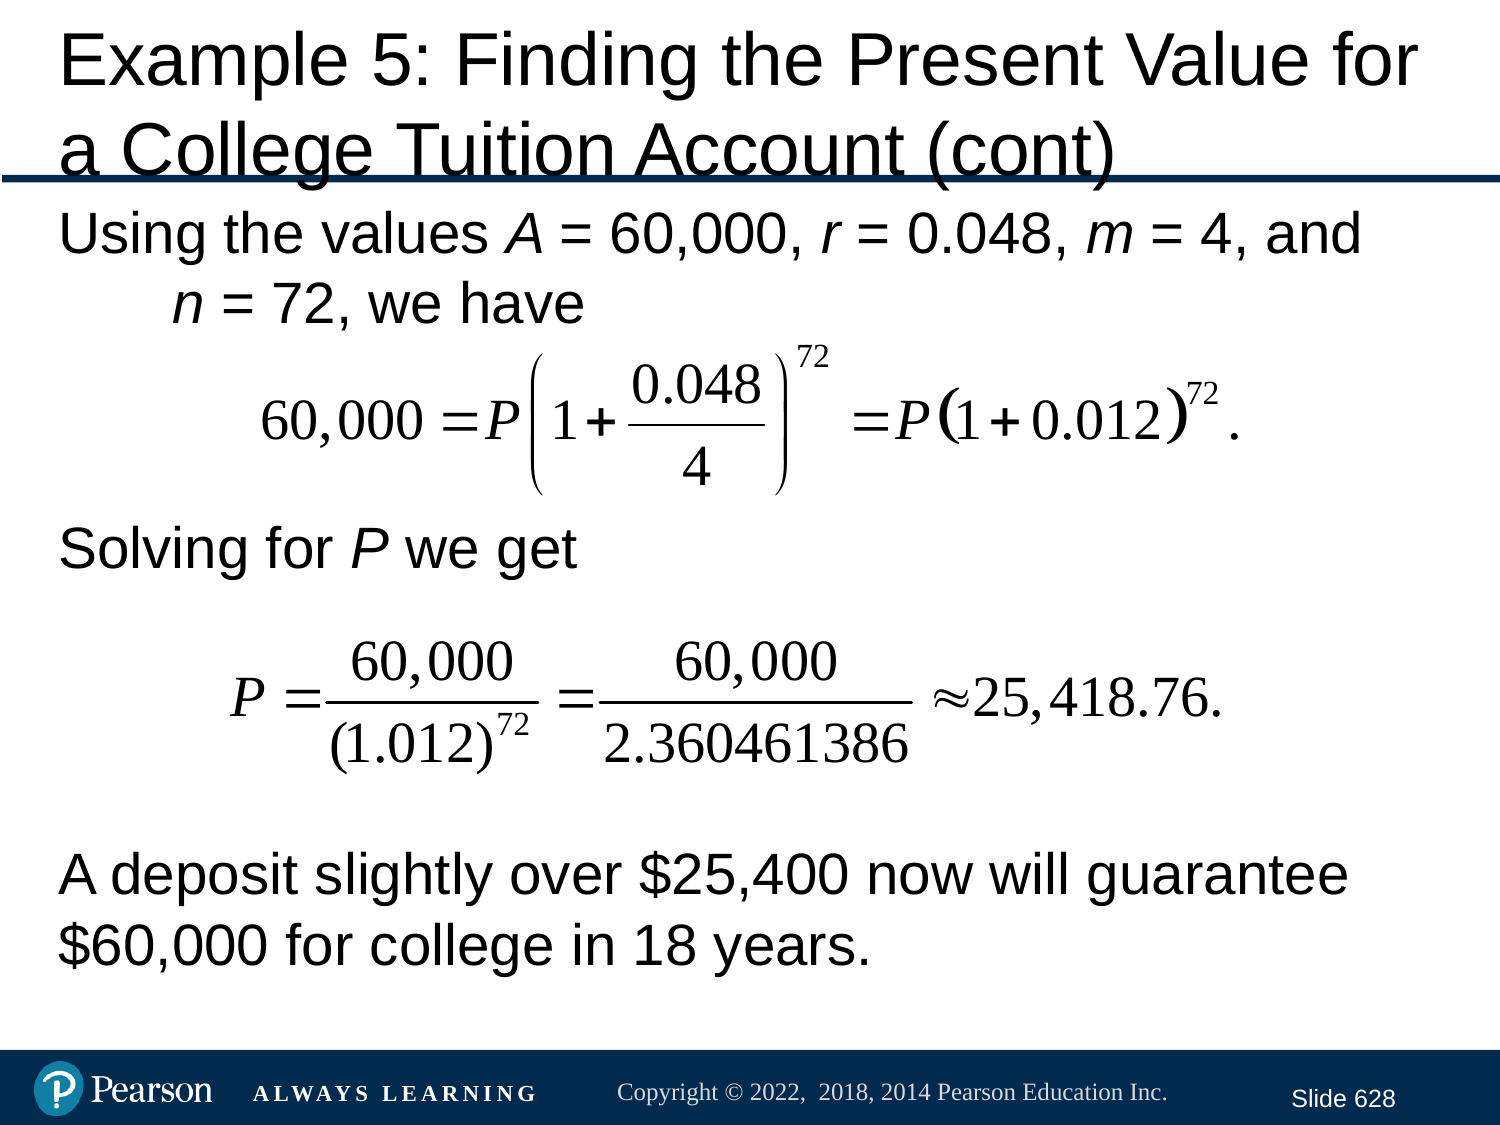

# Example 5: Finding the Present Value for a College Tuition Account (cont)
Using the values A = 60,000, r = 0.048, m = 4, and n = 72, we have
Solving for P we get
A deposit slightly over $25,400 now will guarantee $60,000 for college in 18 years.